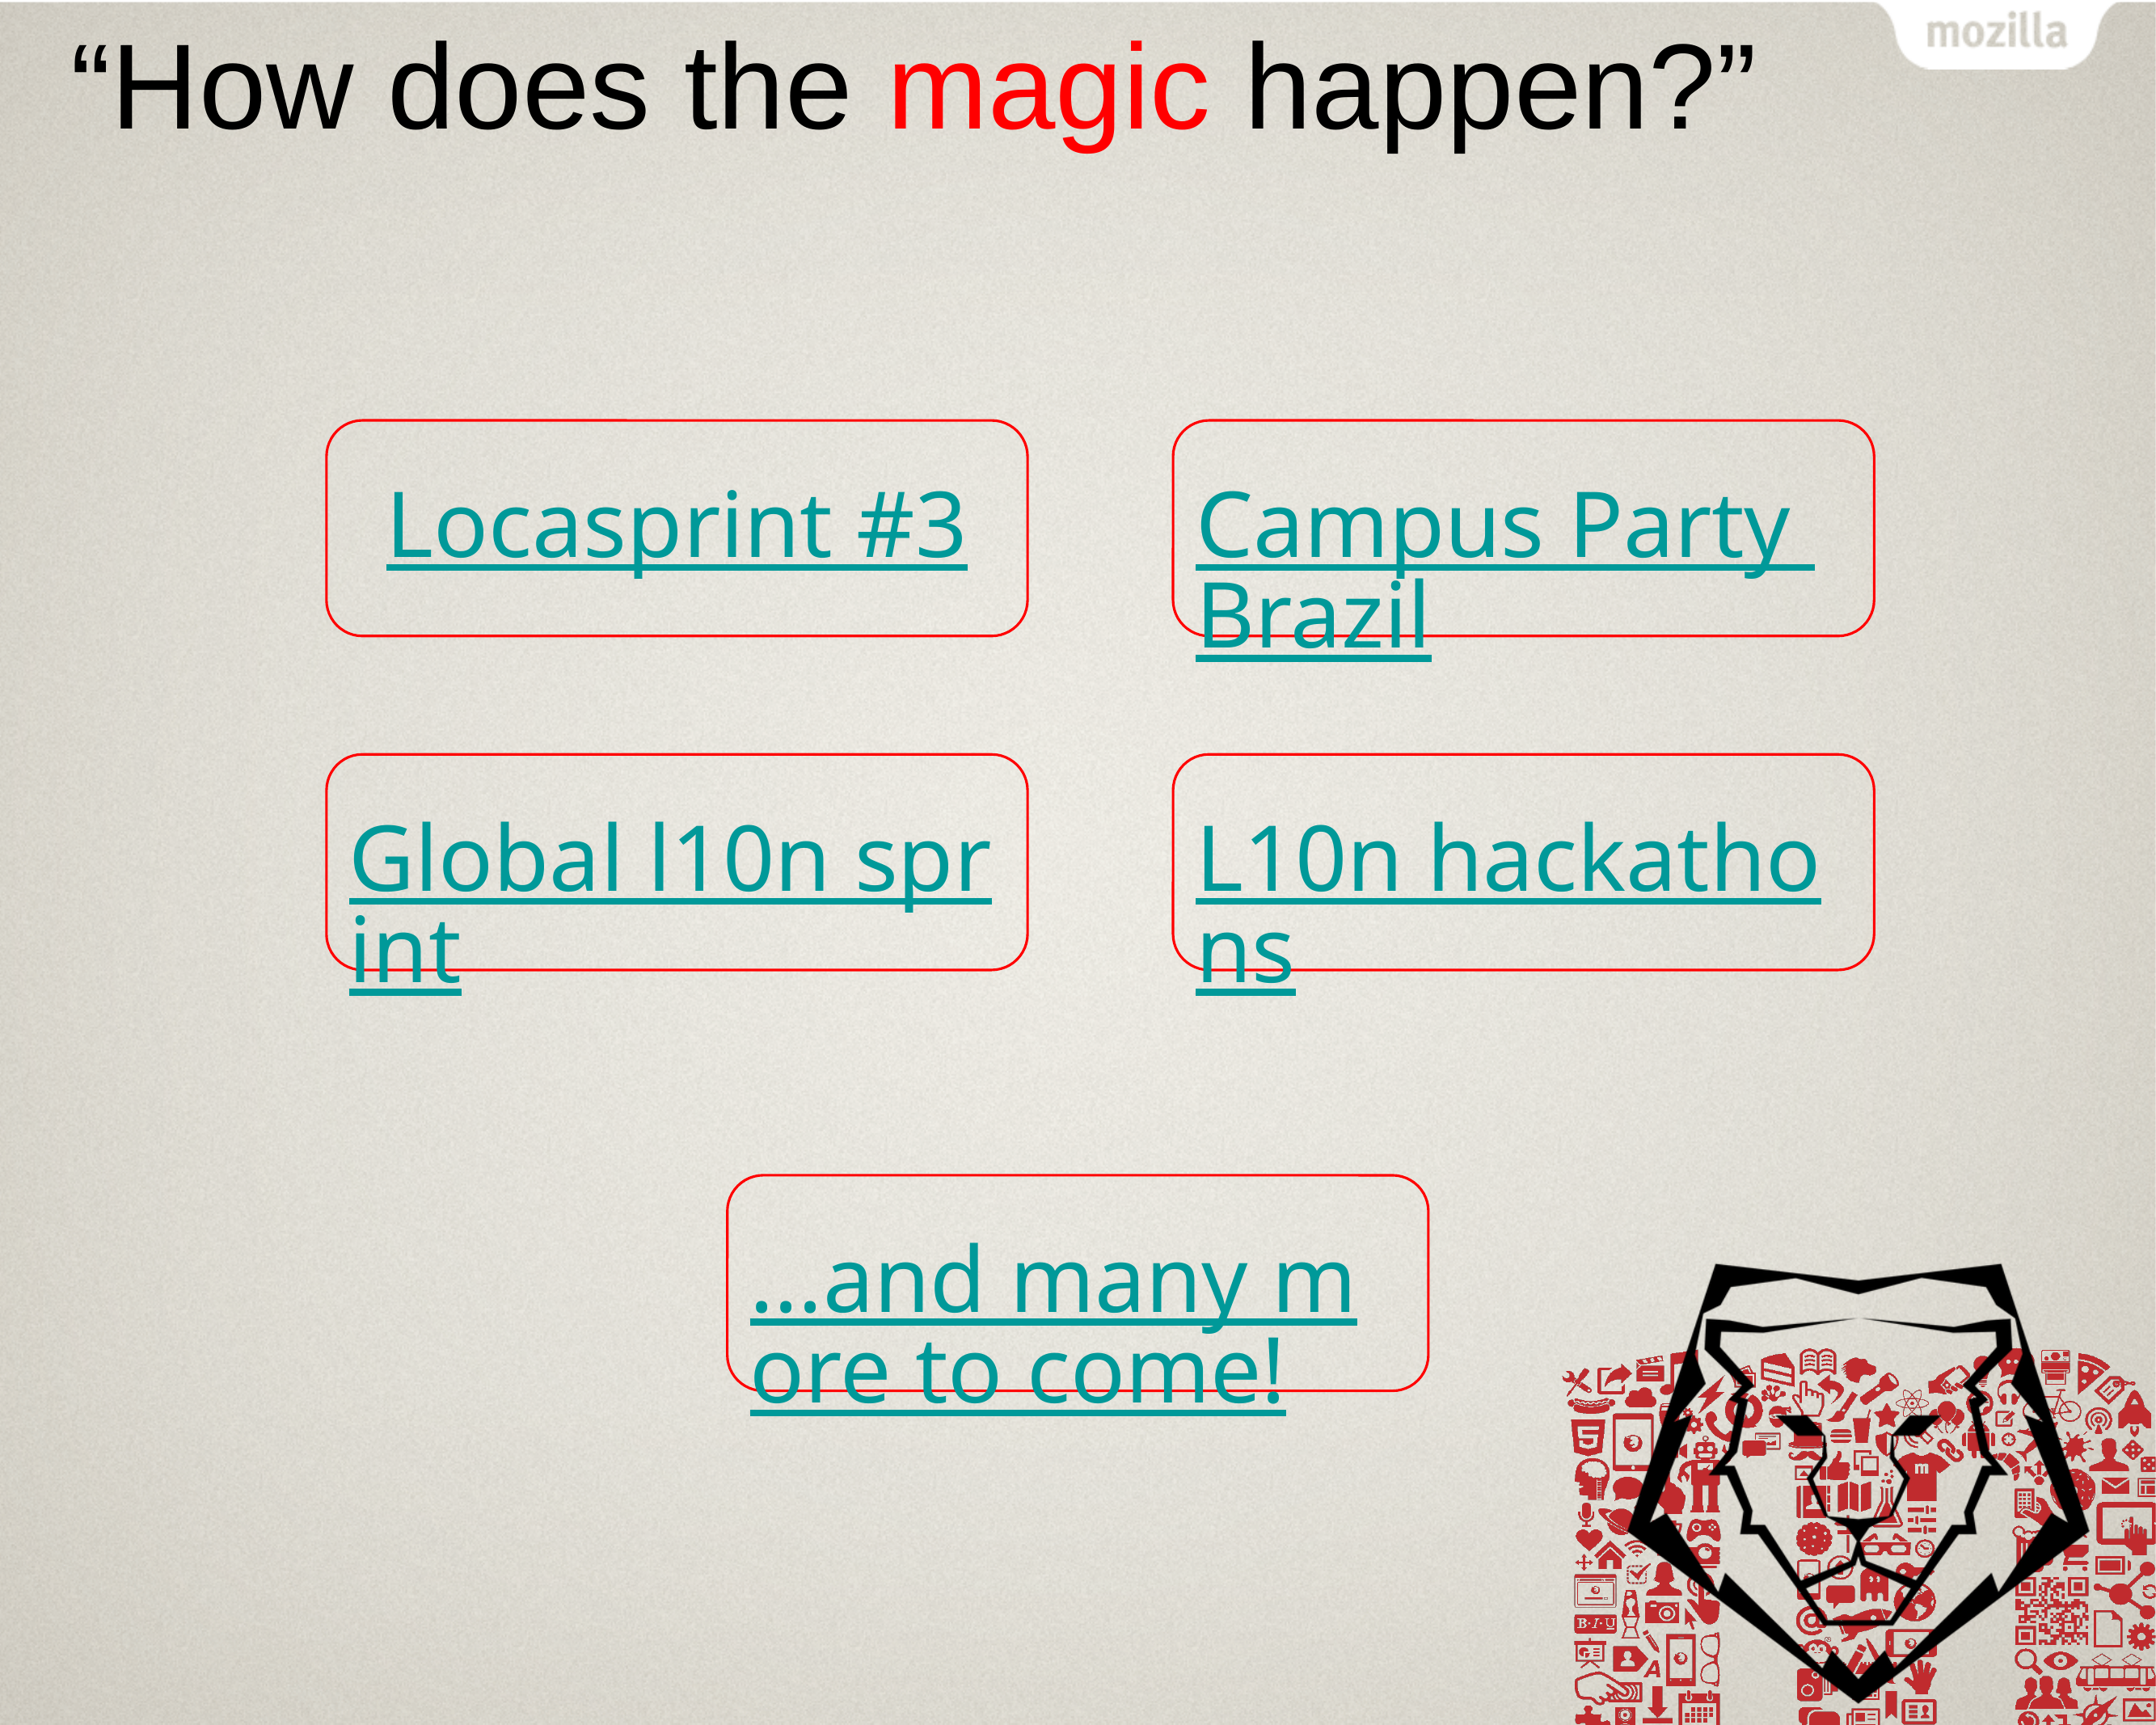

# “How does the magic happen?”
Locasprint #3
Campus Party Brazil
Global l10n sprint
L10n hackathons
...and many more to come!